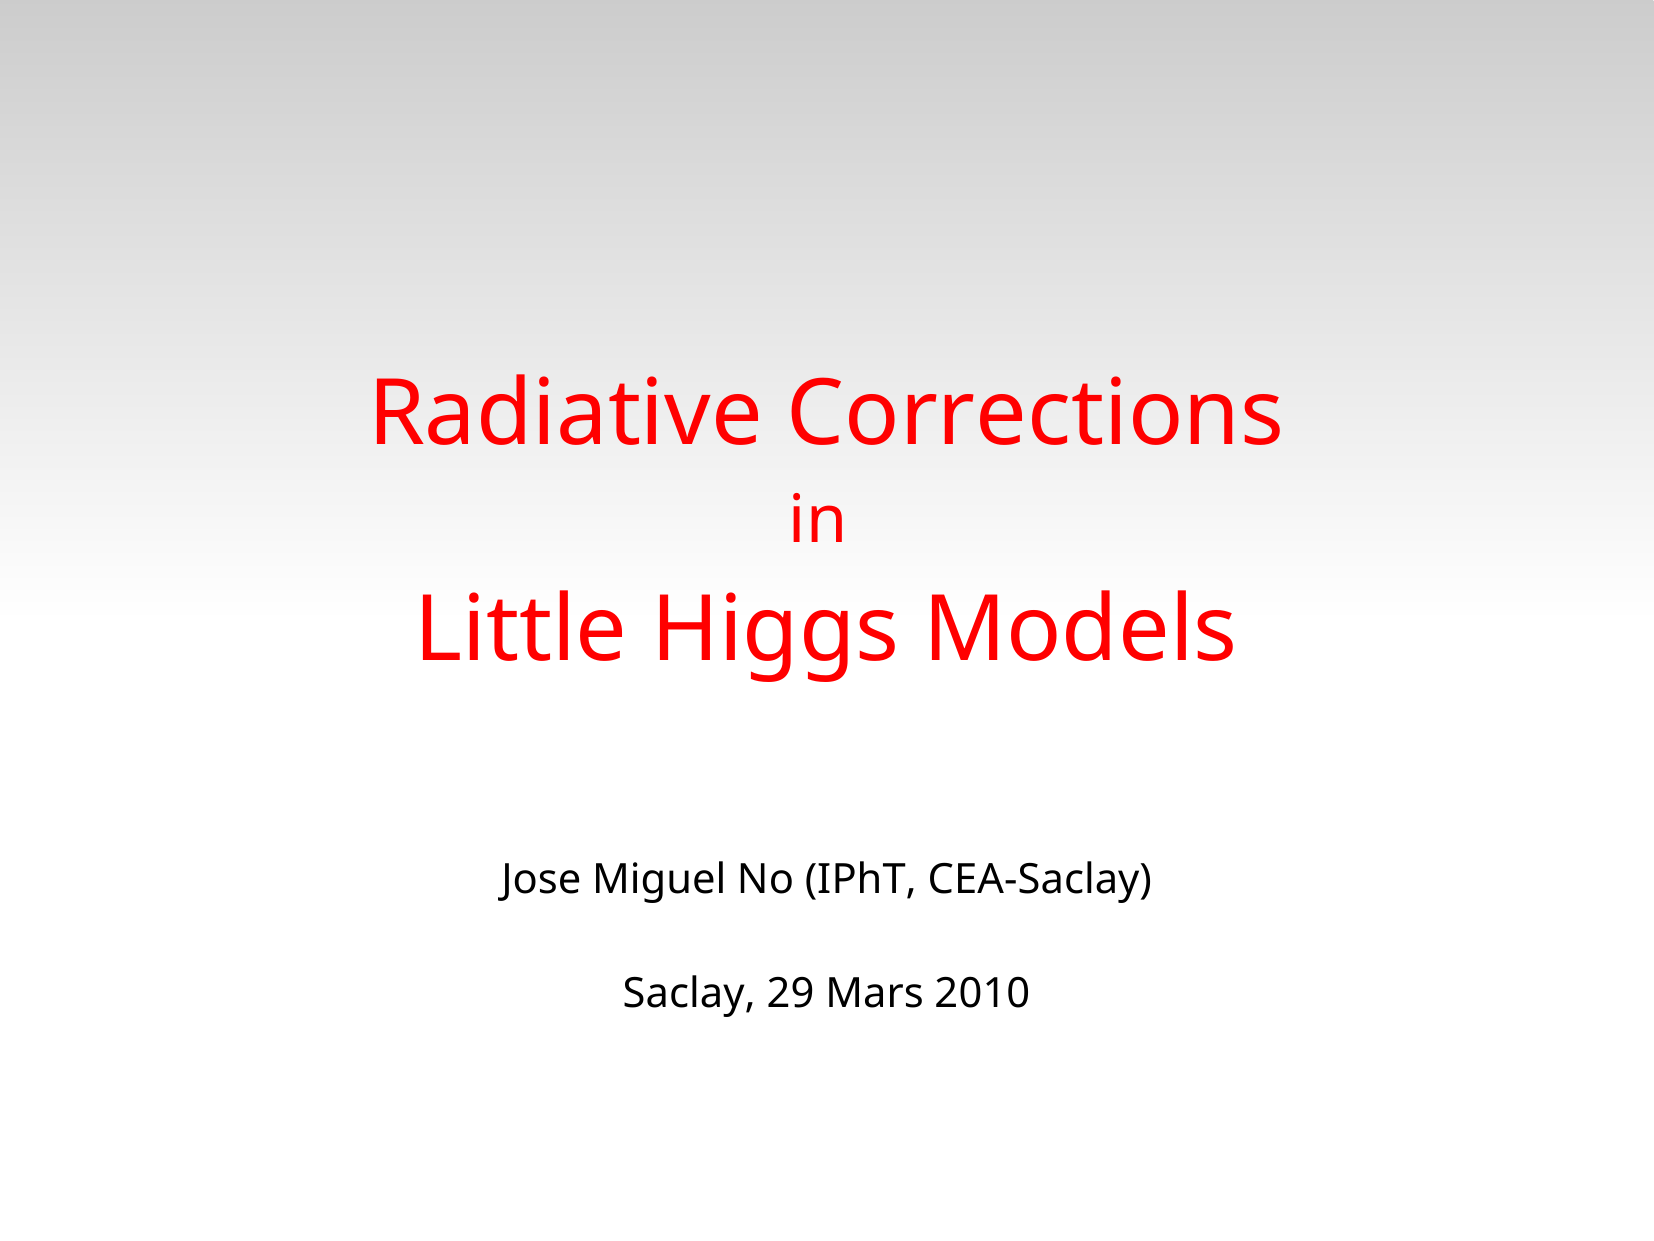

# Radiative Corrections in Little Higgs Models
Jose Miguel No (IPhT, CEA-Saclay)
Saclay, 29 Mars 2010